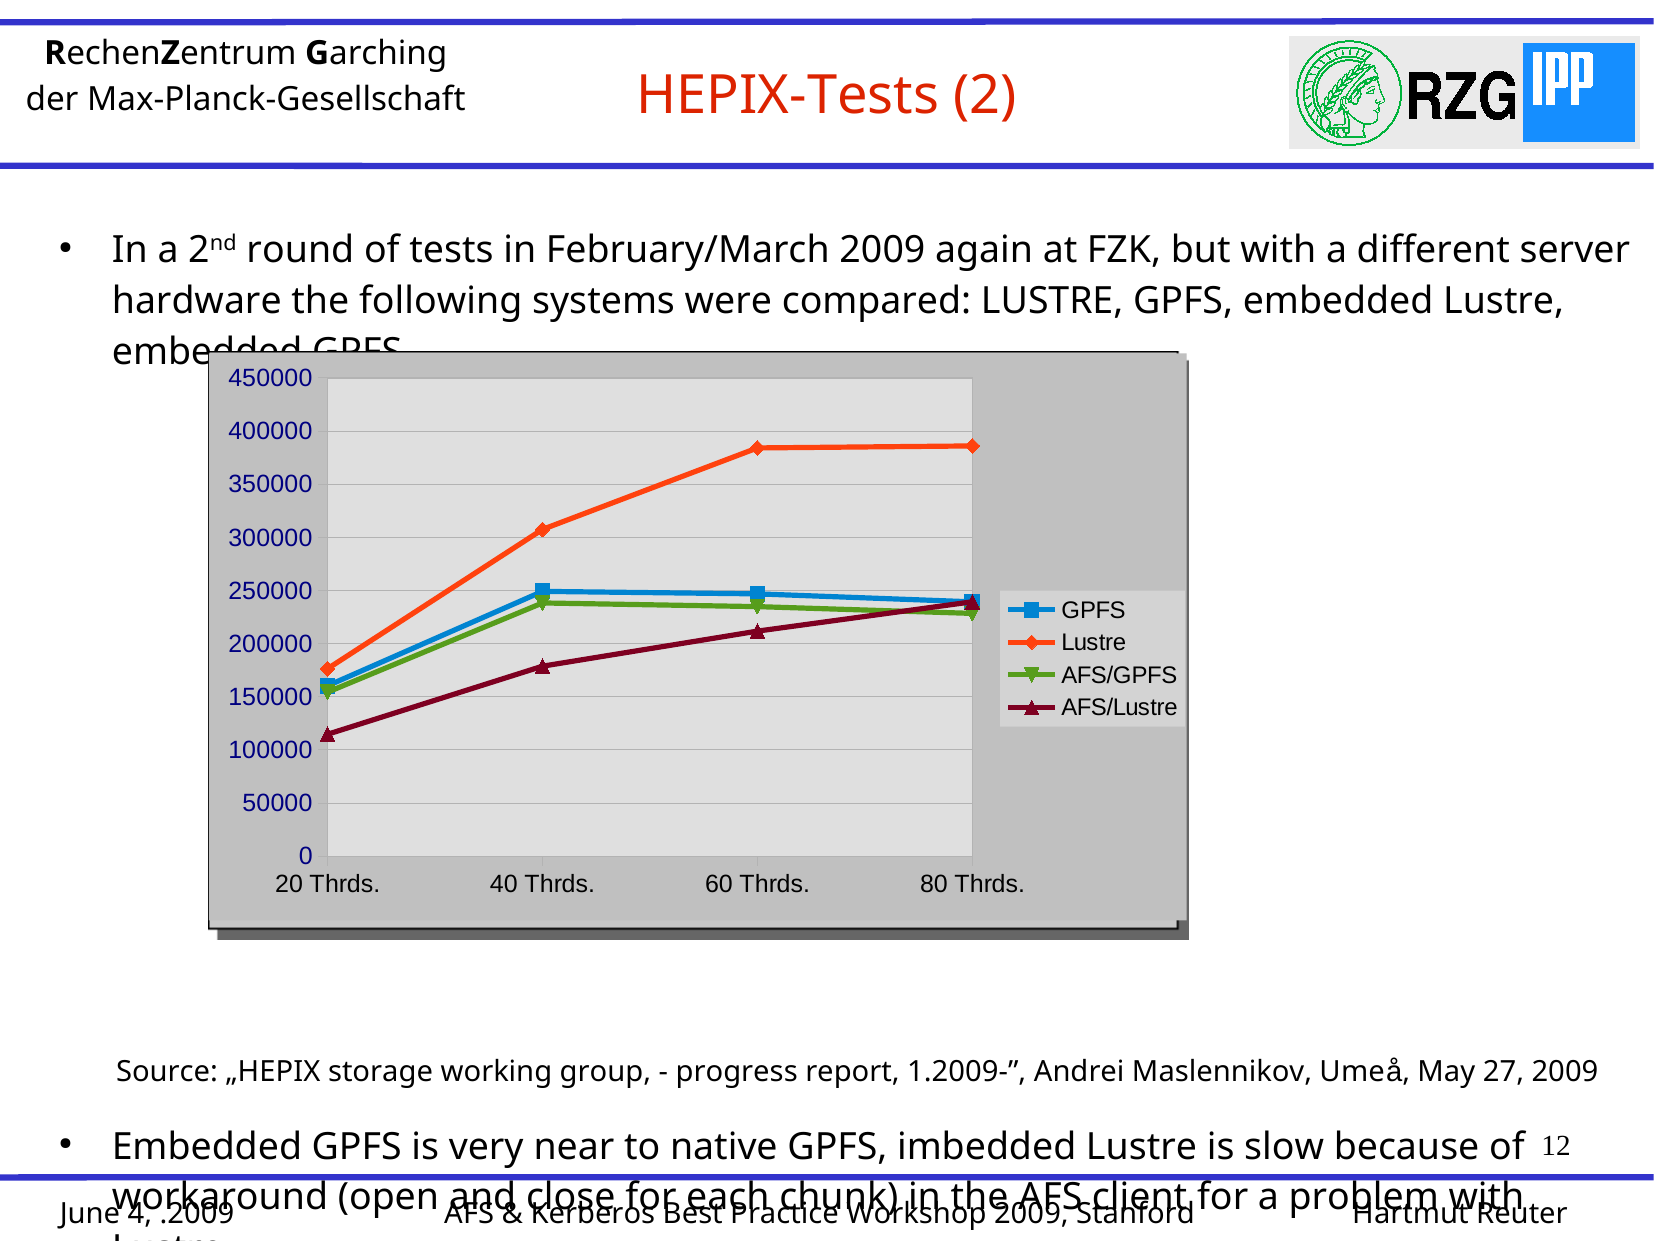

HEPIX-Tests (2)
# In a 2nd round of tests in February/March 2009 again at FZK, but with a different server hardware the following systems were compared: LUSTRE, GPFS, embedded Lustre, embedded GPFS.
 Source: „HEPIX storage working group, - progress report, 1.2009-”, Andrei Maslennikov, Umeå, May 27, 2009
Embedded GPFS is very near to native GPFS, imbedded Lustre is slow because of workaround (open and close for each chunk) in the AFS client for a problem with Lustre
### Chart
| Category | GPFS | Lustre | AFS/GPFS | AFS/Lustre |
|---|---|---|---|---|
| 20 Thrds. | 160336.0 | 176413.0 | 154343.0 | 114710.0 |
| 40 Thrds. | 249221.0 | 307474.0 | 238358.0 | 178764.0 |
| 60 Thrds. | 246893.0 | 384154.0 | 234893.0 | 211824.0 |
| 80 Thrds. | 239374.0 | 386029.0 | 228481.0 | 239416.0 |12